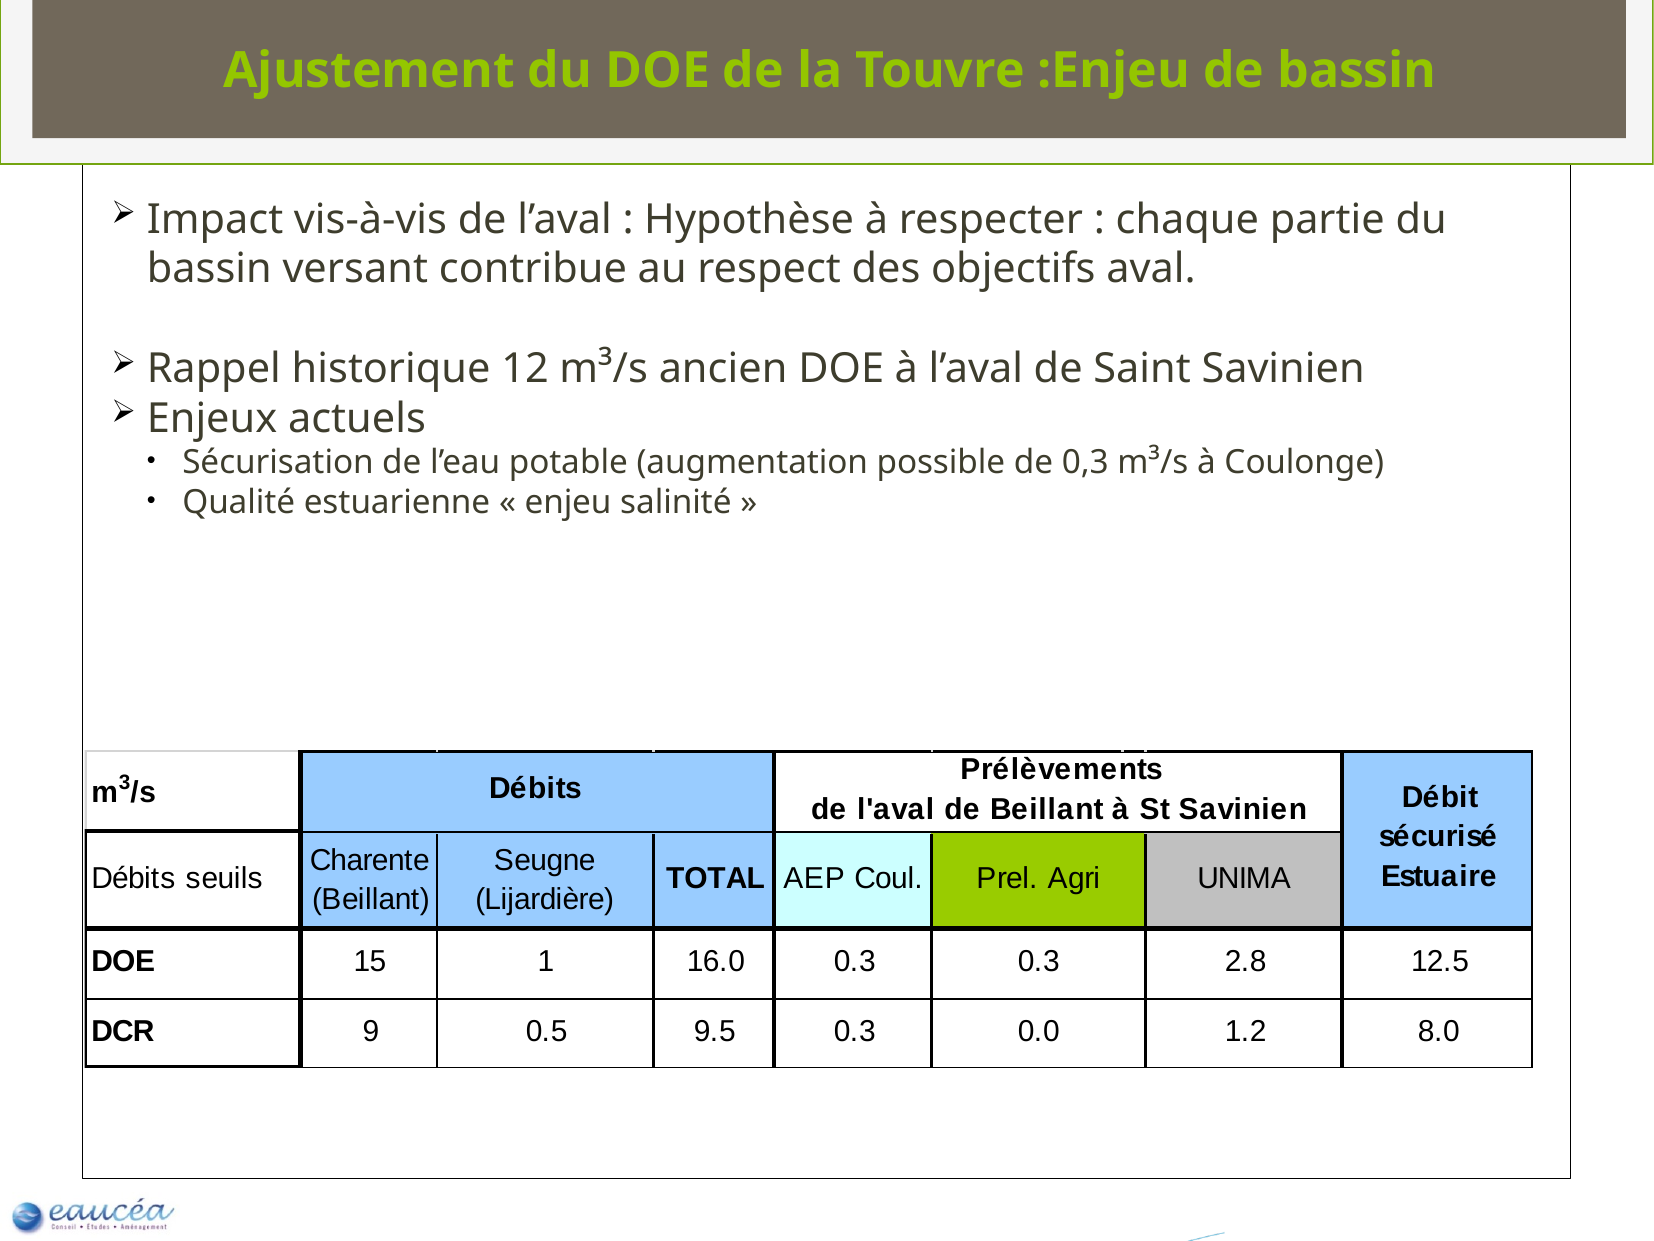

Ajustement du DOE de la Touvre :Enjeu de bassin
Impact vis-à-vis de l’aval : Hypothèse à respecter : chaque partie du bassin versant contribue au respect des objectifs aval.
Rappel historique 12 m³/s ancien DOE à l’aval de Saint Savinien
Enjeux actuels
Sécurisation de l’eau potable (augmentation possible de 0,3 m³/s à Coulonge)
Qualité estuarienne « enjeu salinité »